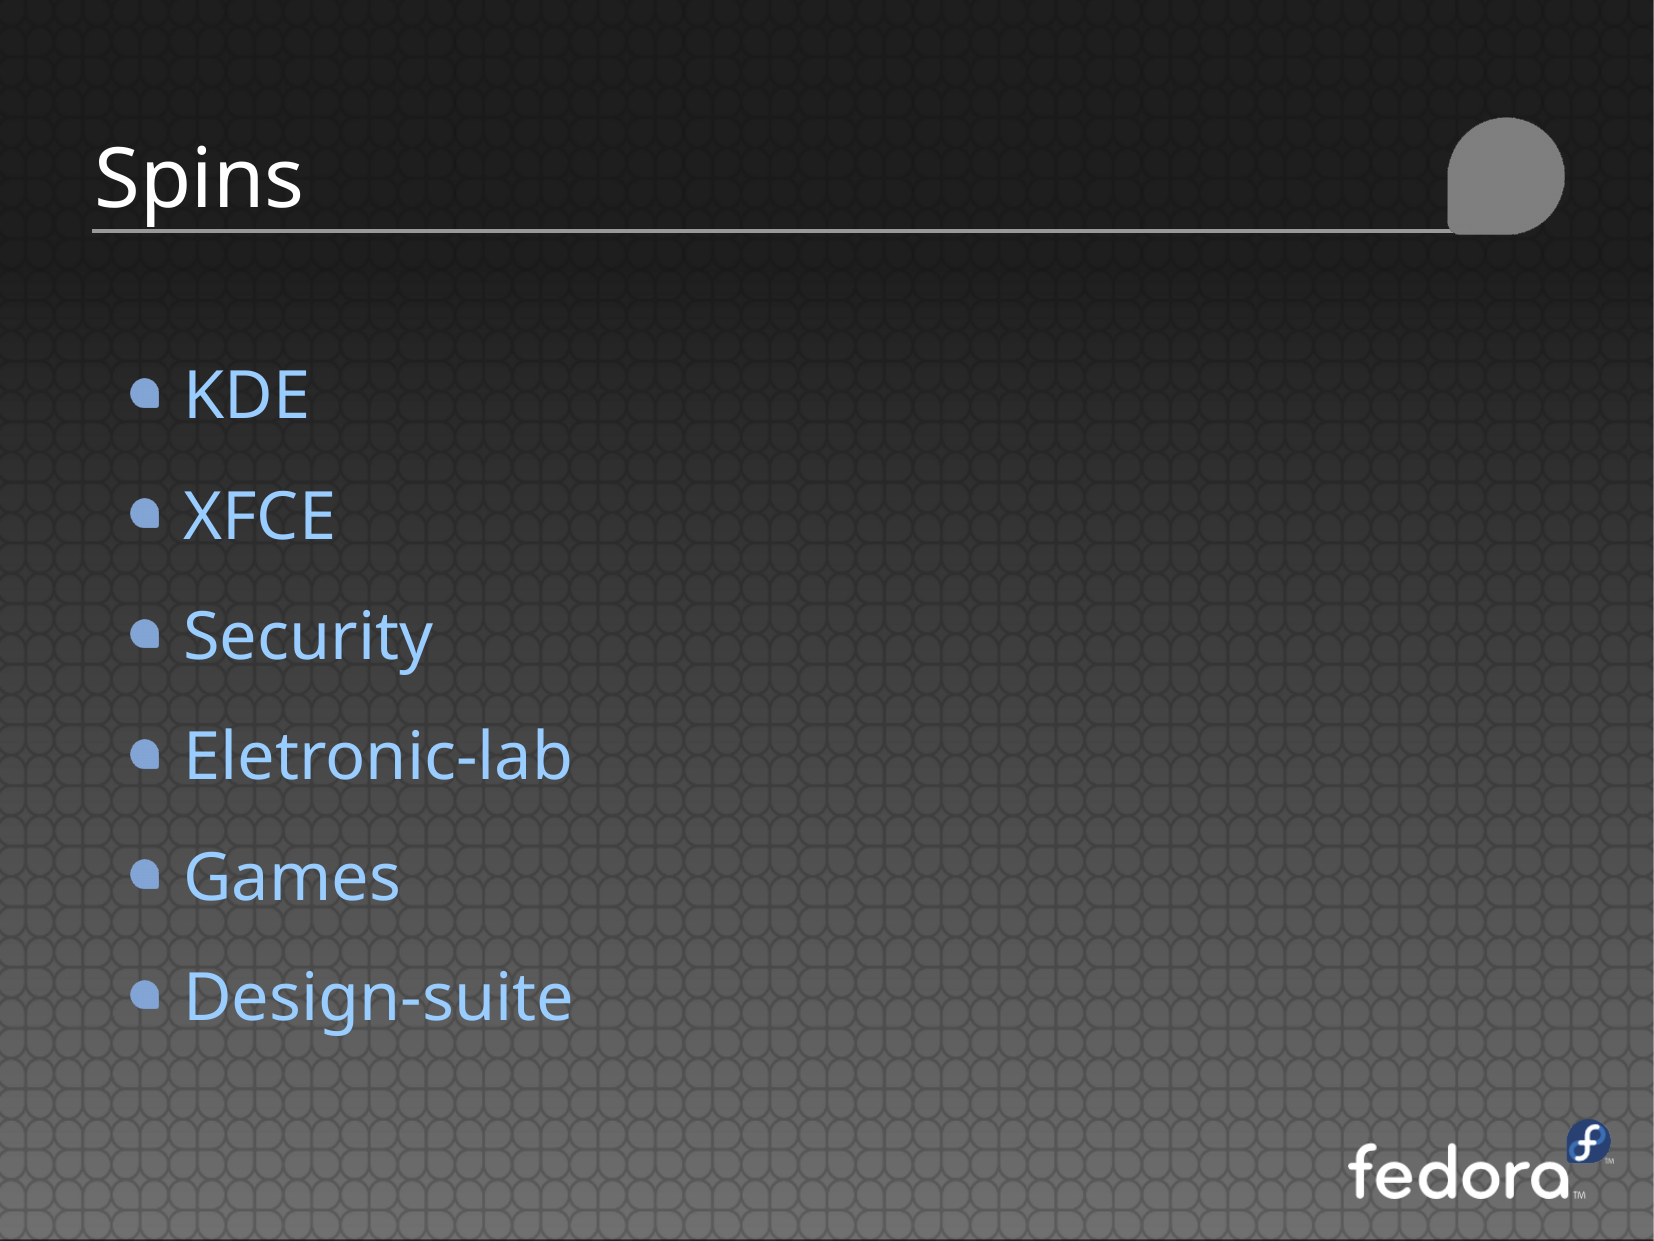

# Spins
KDE
XFCE
Security
Eletronic-lab
Games
Design-suite